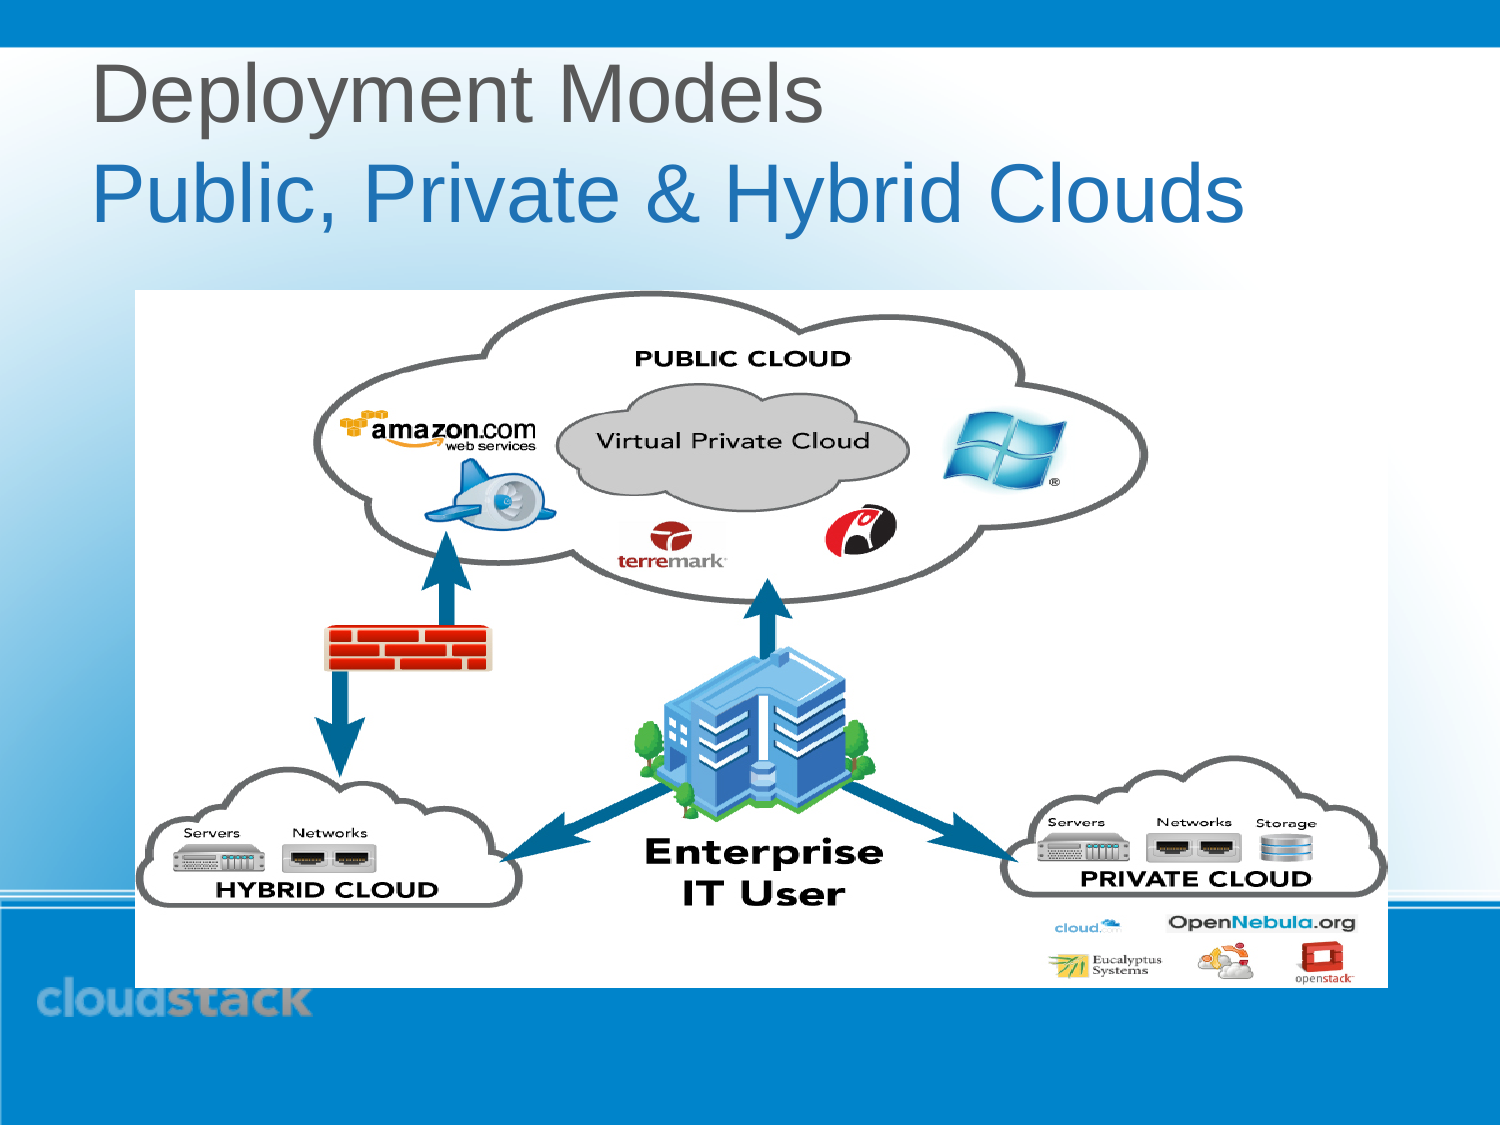

# Deployment Models Public, Private & Hybrid Clouds